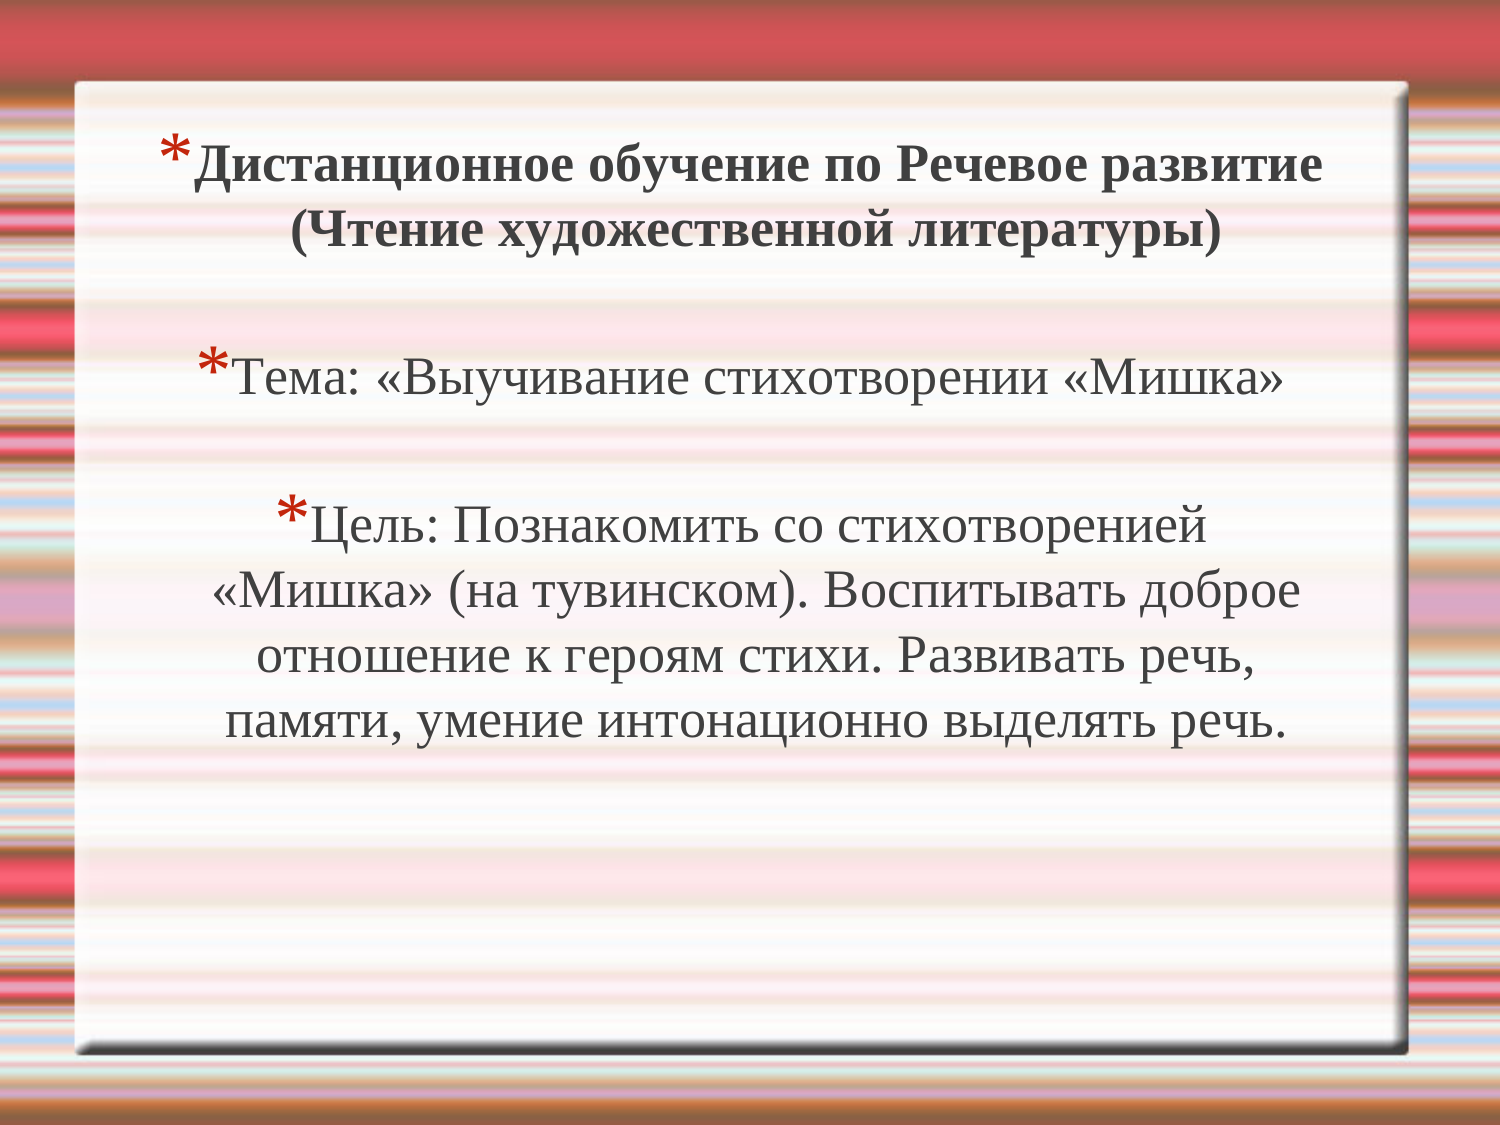

# Дистанционное обучение по Речевое развитие (Чтение художественной литературы)
Тема: «Выучивание стихотворении «Мишка»
Цель: Познакомить со стихотворенией «Мишка» (на тувинском). Воспитывать доброе отношение к героям стихи. Развивать речь, памяти, умение интонационно выделять речь.